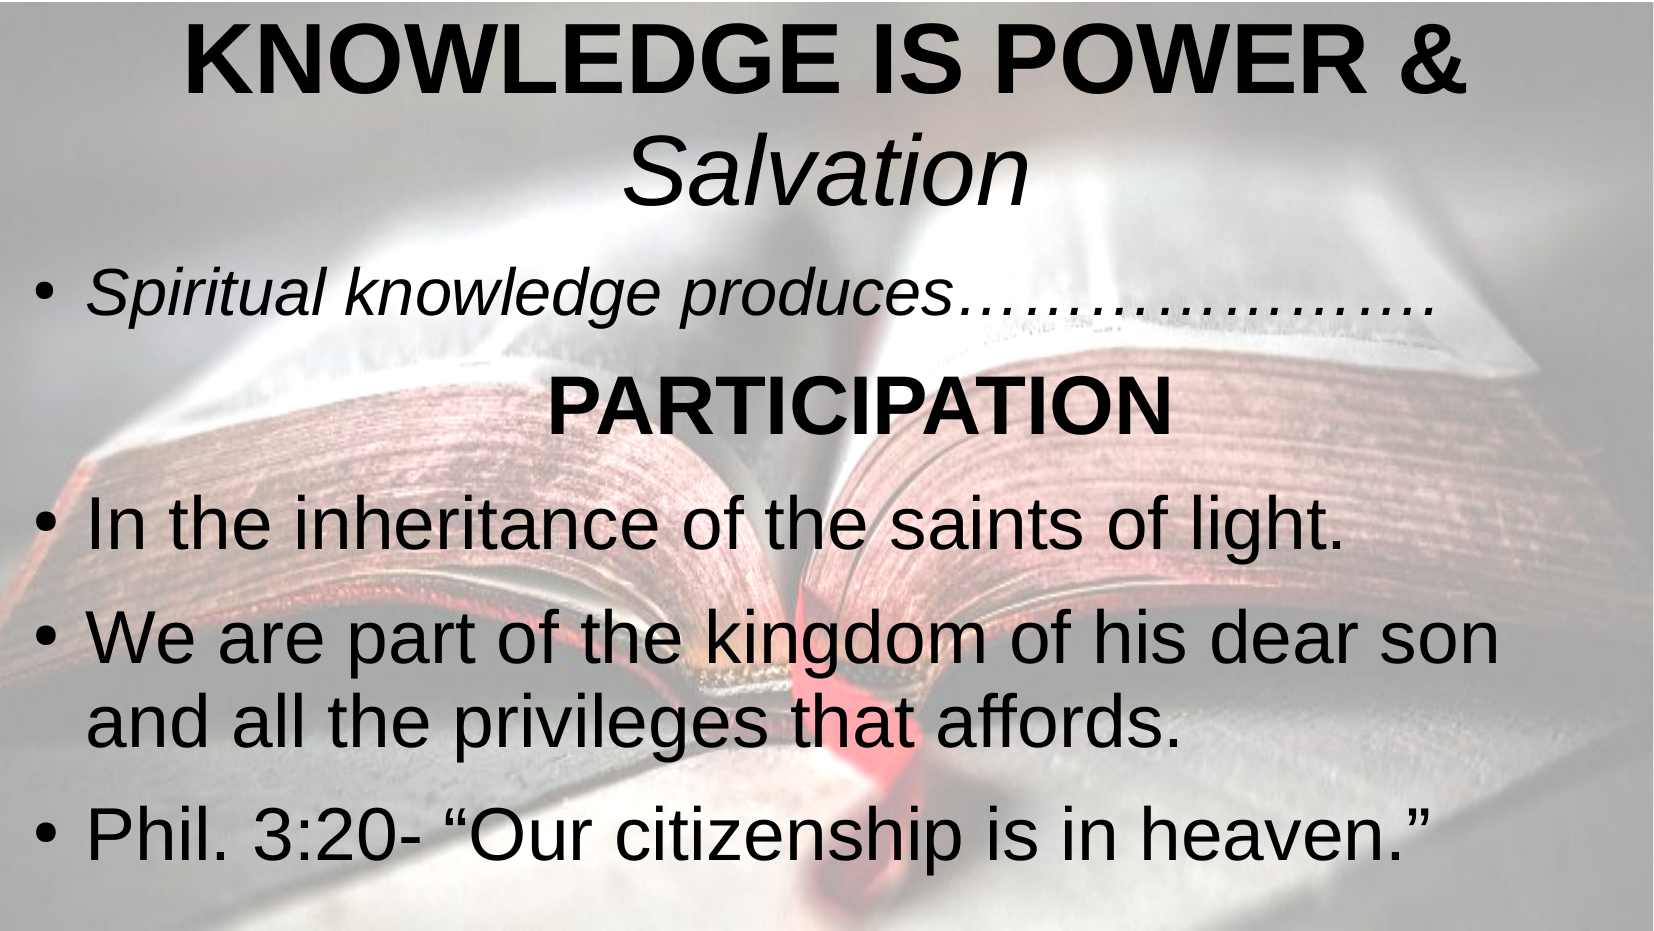

# KNOWLEDGE IS POWER & Salvation
Spiritual knowledge produces………………….
PARTICIPATION
In the inheritance of the saints of light.
We are part of the kingdom of his dear son and all the privileges that affords.
Phil. 3:20- “Our citizenship is in heaven.”